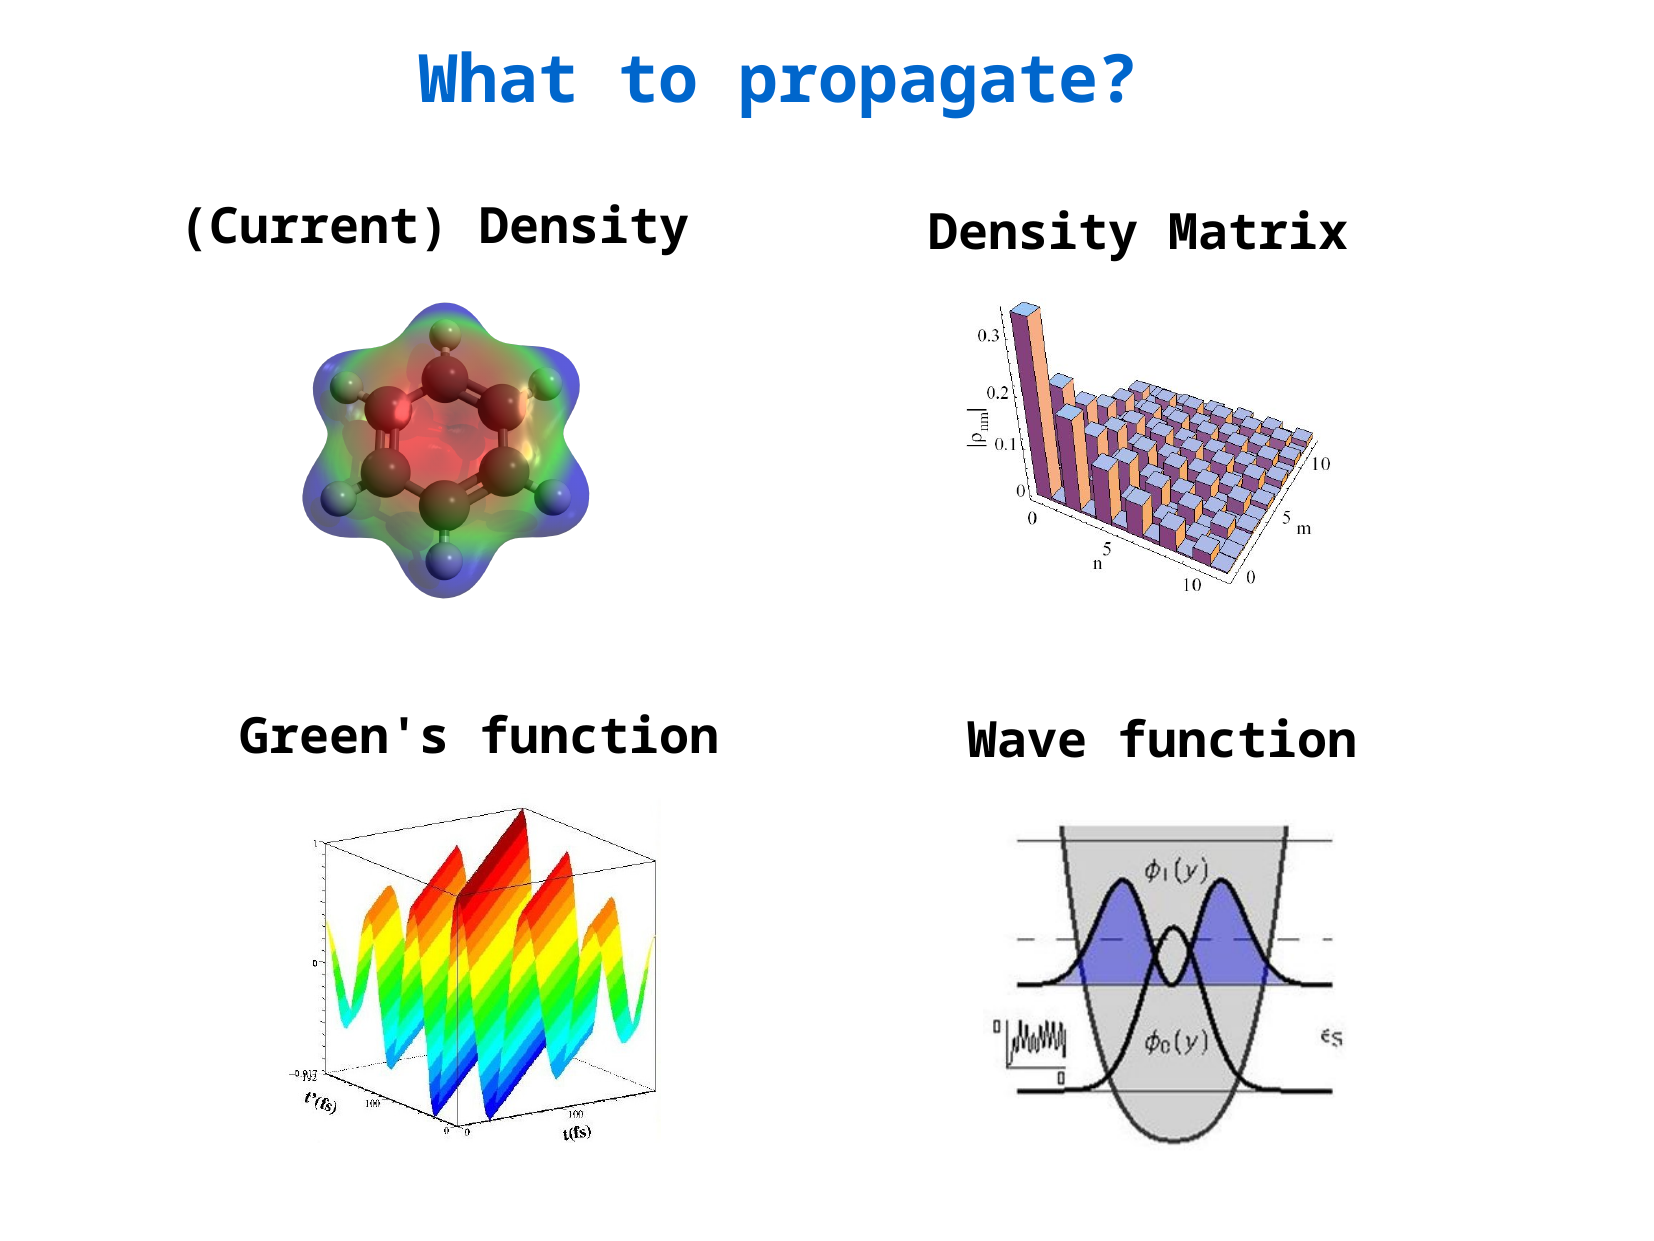

# What to propagate?
(Current) Density
Density Matrix
 Green's function
Wave function